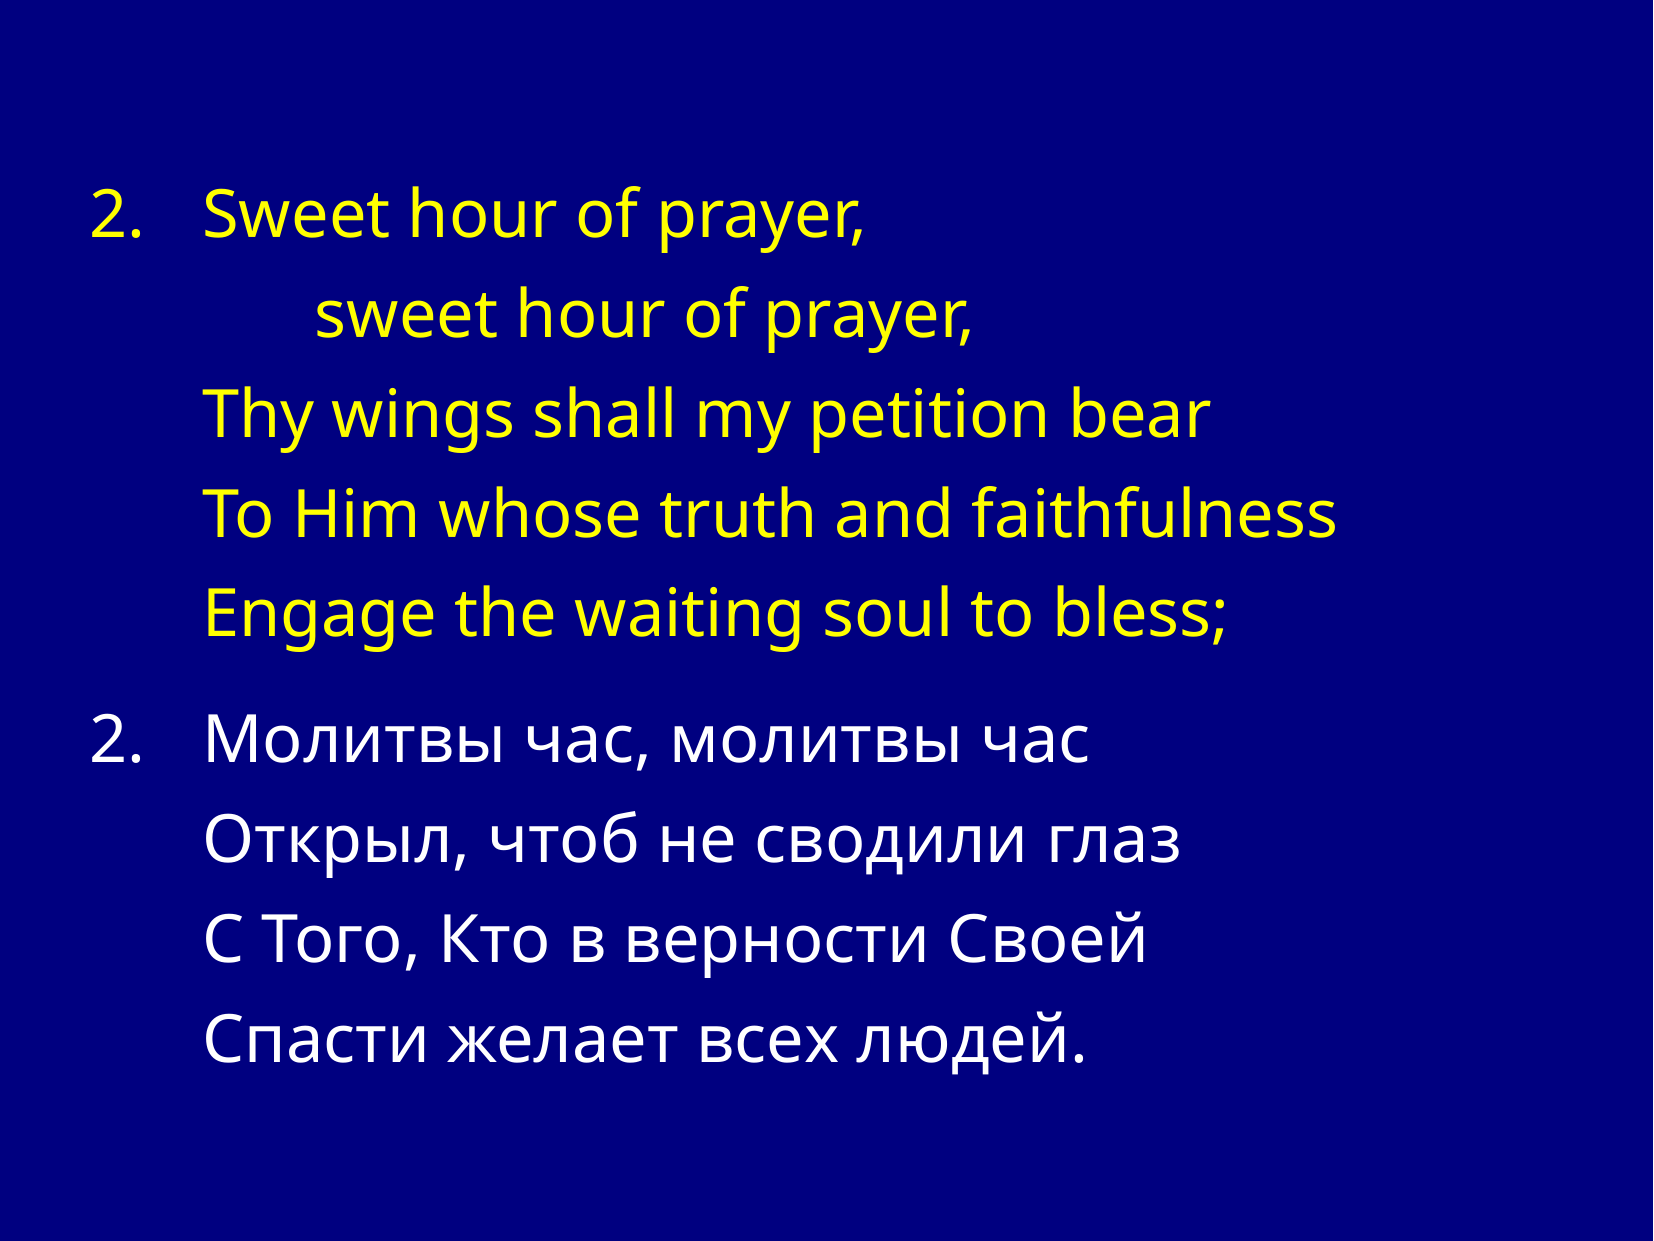

2.	Sweet hour of prayer,
		sweet hour of prayer,
	Thy wings shall my petition bear
	To Him whose truth and faithfulness
	Engage the waiting soul to bless;
2.	Молитвы час, молитвы час
	Открыл, чтоб не сводили глаз
	С Того, Кто в верности Своей
	Спасти желает всех людей.